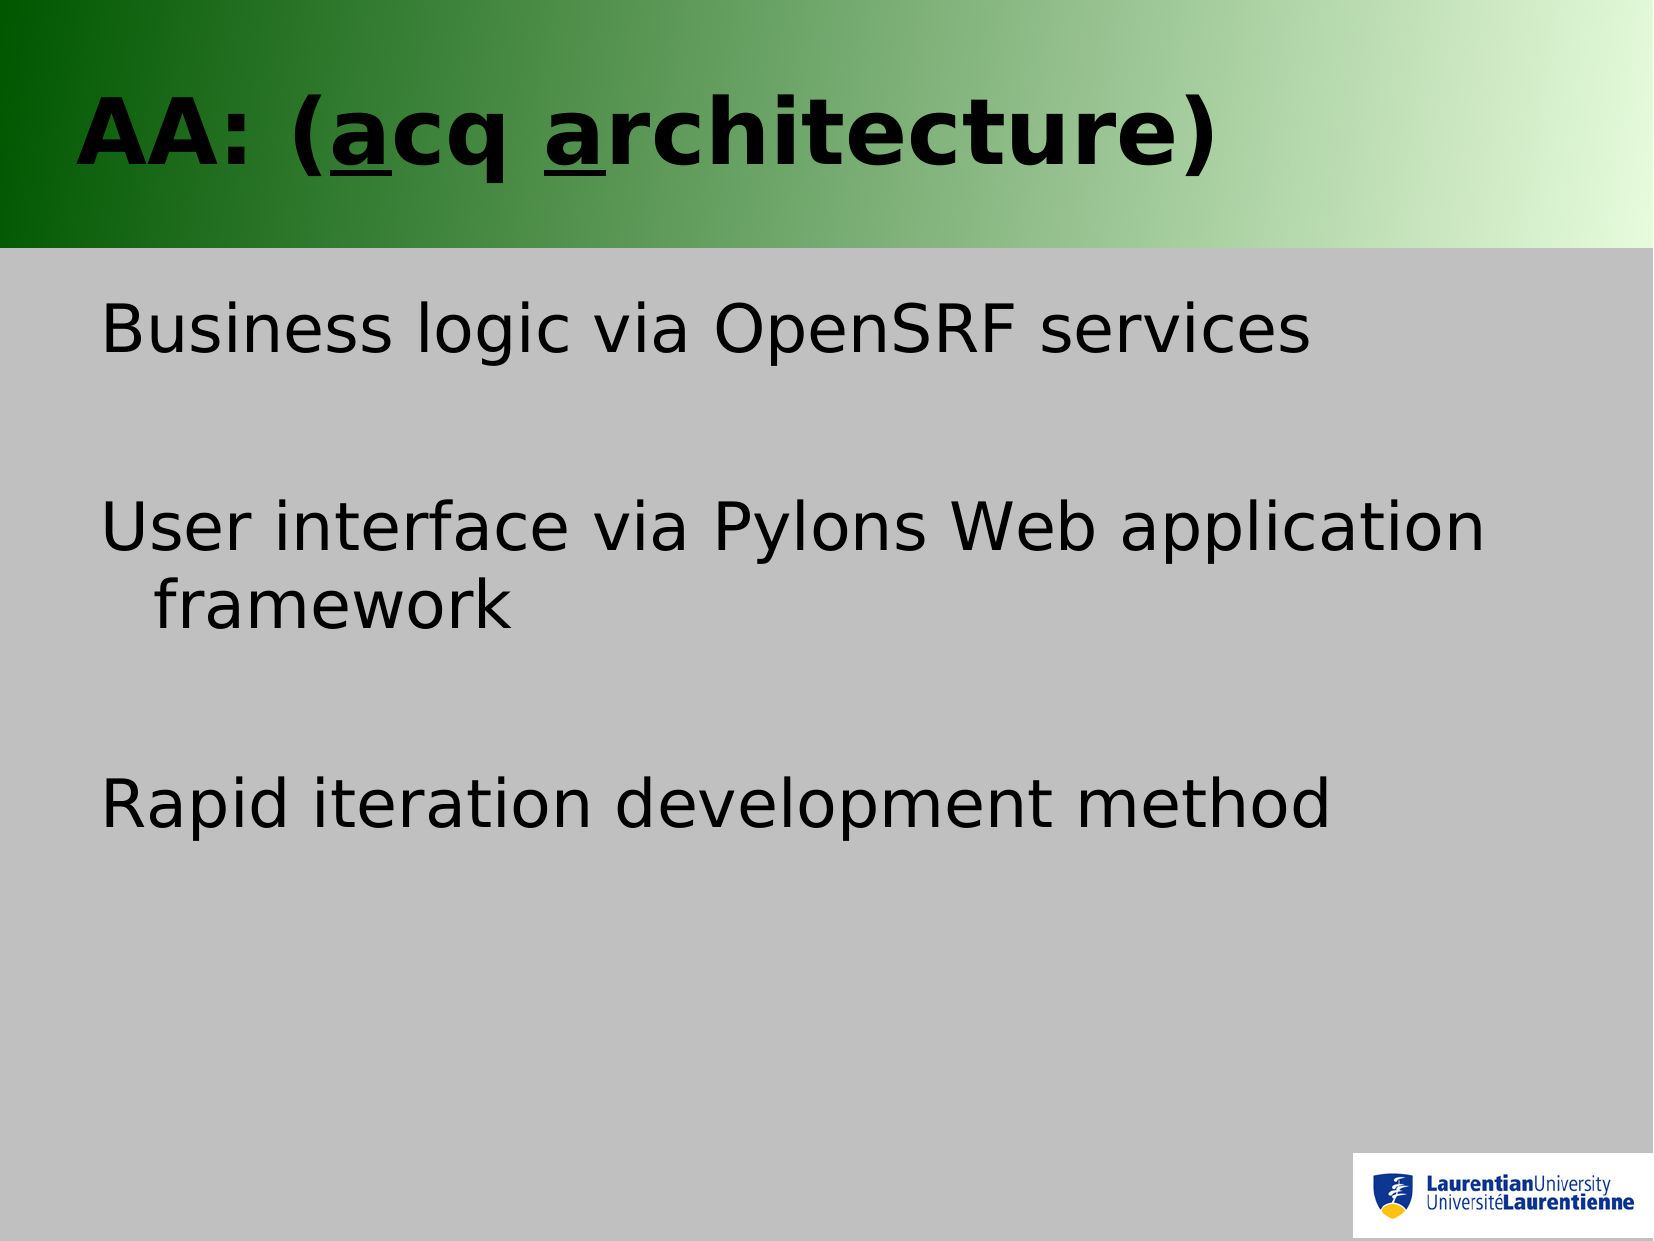

# AA: (acq architecture)
Business logic via OpenSRF services
User interface via Pylons Web application framework
Rapid iteration development method